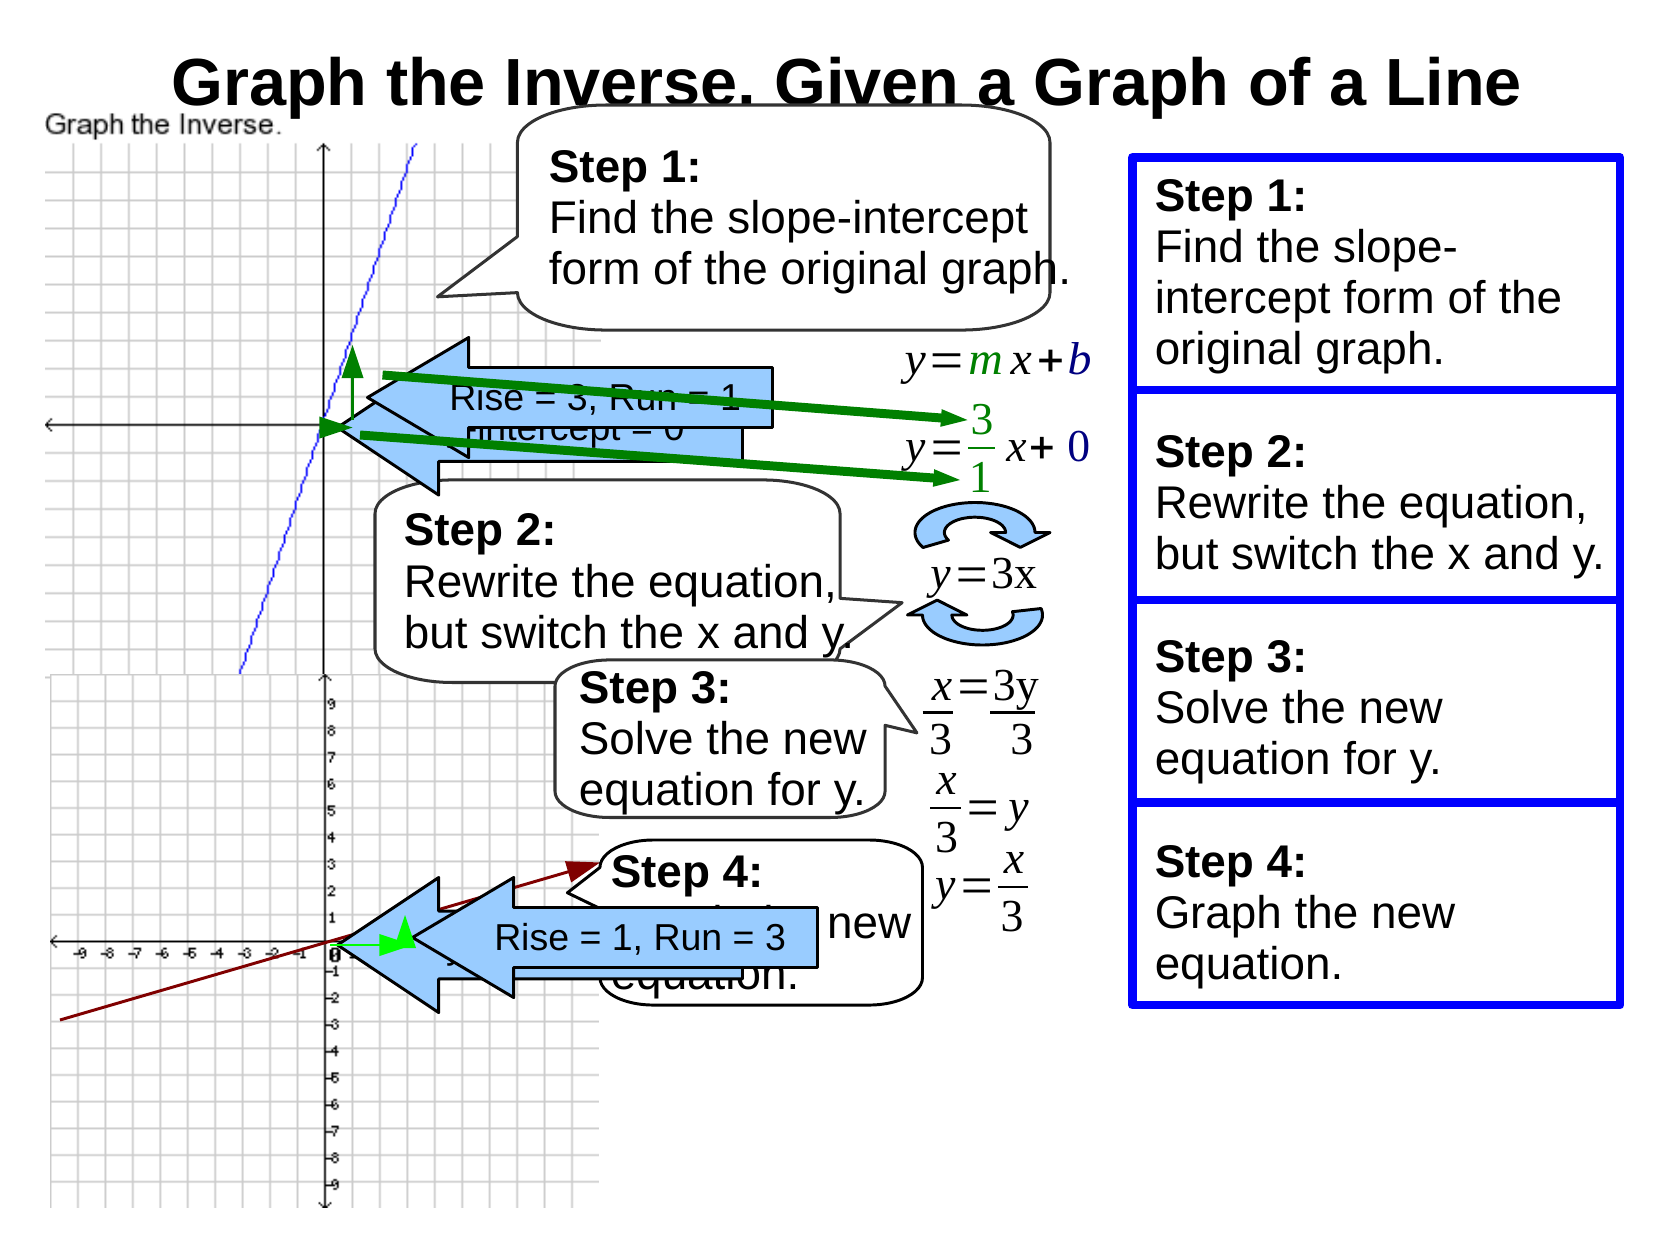

Graph the Inverse, Given a Graph of a Line
Step 1:
Find the slope-intercept
form of the original graph.
Step 1:
Find the slope-intercept form of the original graph.
Step 2:
Rewrite the equation, but switch the x and y.
Step 3:
Solve the new equation for y.
Step 4:
Graph the new equation.
Rise = 3, Run = 1
y-intercept = 0
Step 2:
Rewrite the equation,
but switch the x and y.
Step 3:
Solve the new
equation for y.
Step 4:
Graph the new
equation.
y-intercept = 0
Rise = 1, Run = 3